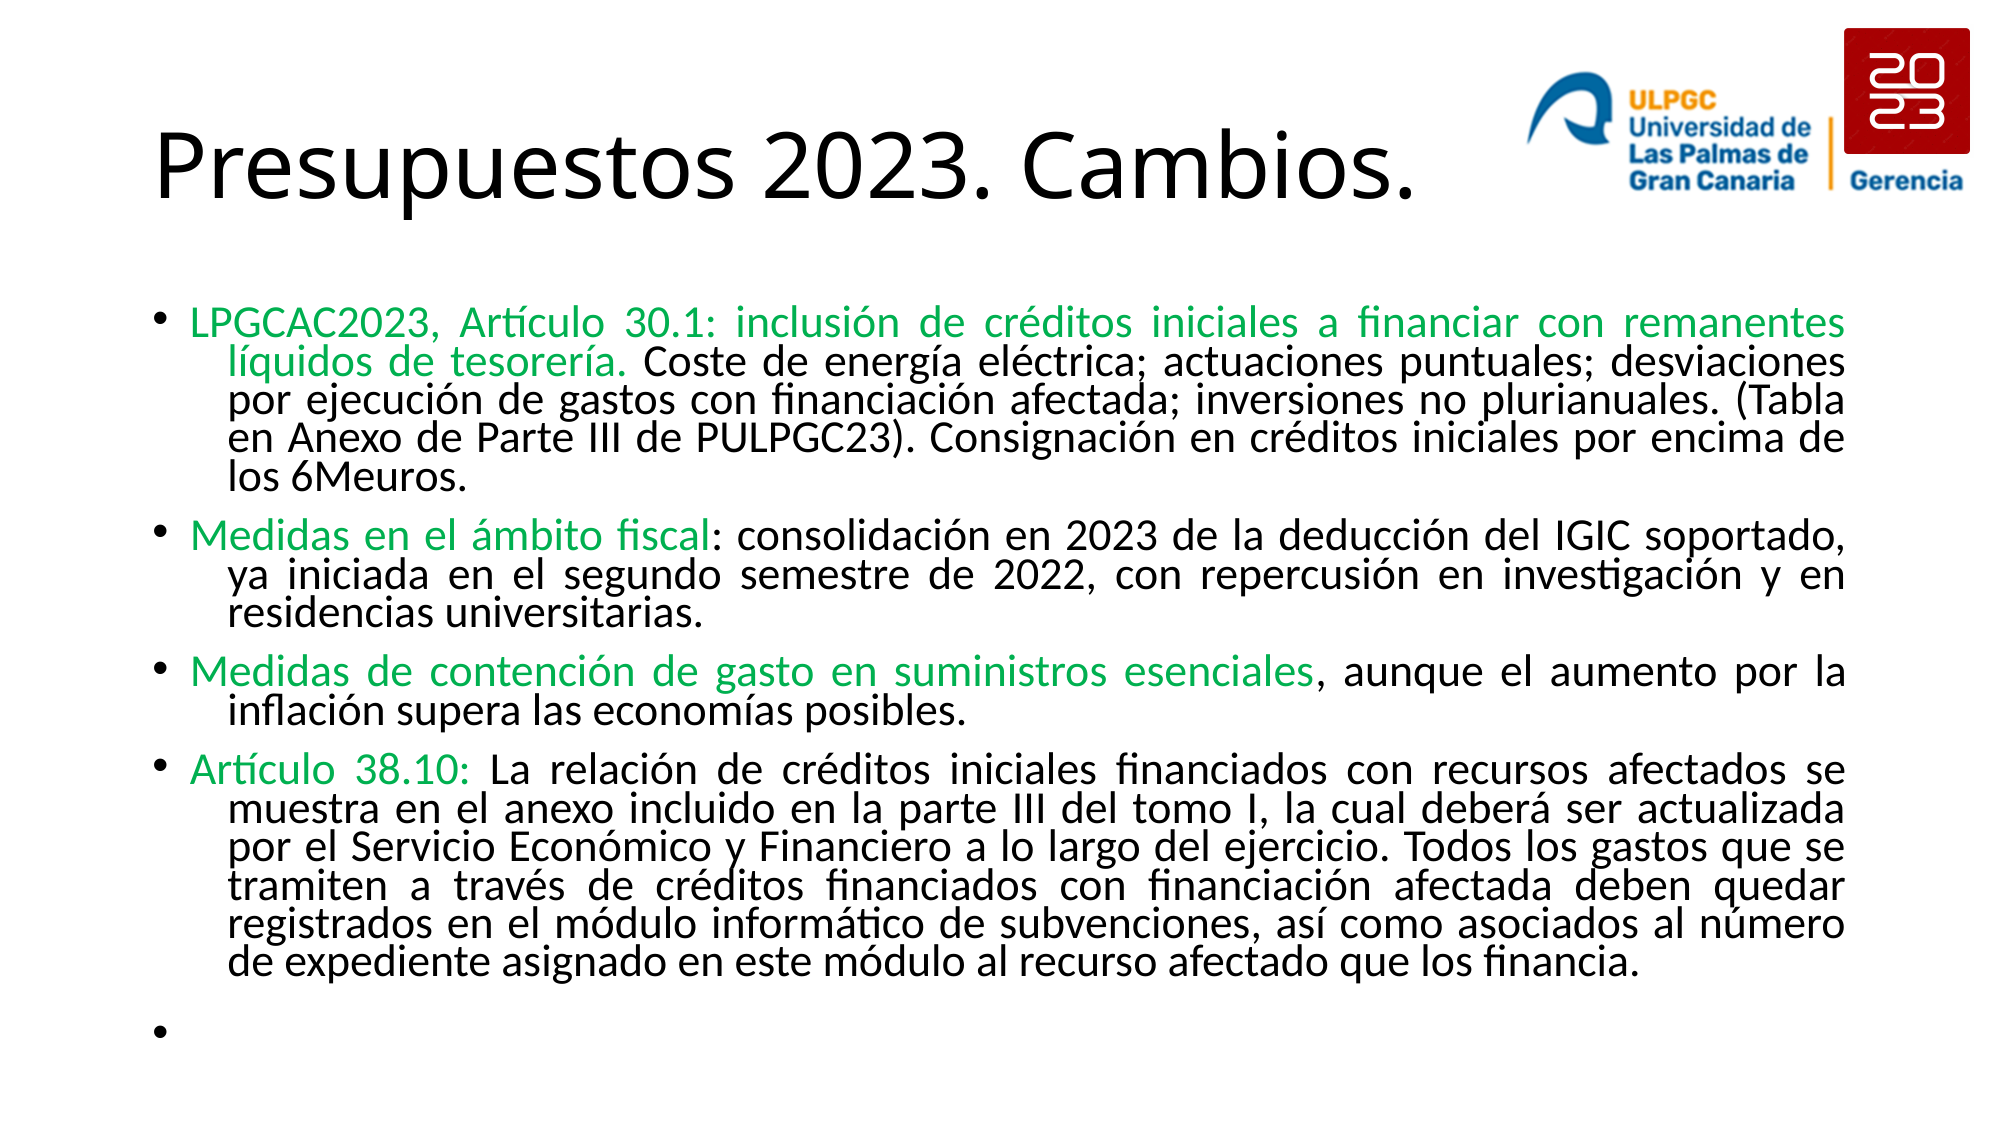

# Presupuestos 2023. Cambios.
LPGCAC2023, Artículo 30.1: inclusión de créditos iniciales a financiar con remanentes líquidos de tesorería. Coste de energía eléctrica; actuaciones puntuales; desviaciones por ejecución de gastos con financiación afectada; inversiones no plurianuales. (Tabla en Anexo de Parte III de PULPGC23). Consignación en créditos iniciales por encima de los 6Meuros.
Medidas en el ámbito fiscal: consolidación en 2023 de la deducción del IGIC soportado, ya iniciada en el segundo semestre de 2022, con repercusión en investigación y en residencias universitarias.
Medidas de contención de gasto en suministros esenciales, aunque el aumento por la inflación supera las economías posibles.
Artículo 38.10: La relación de créditos iniciales financiados con recursos afectados se muestra en el anexo incluido en la parte III del tomo I, la cual deberá ser actualizada por el Servicio Económico y Financiero a lo largo del ejercicio. Todos los gastos que se tramiten a través de créditos financiados con financiación afectada deben quedar registrados en el módulo informático de subvenciones, así como asociados al número de expediente asignado en este módulo al recurso afectado que los financia.